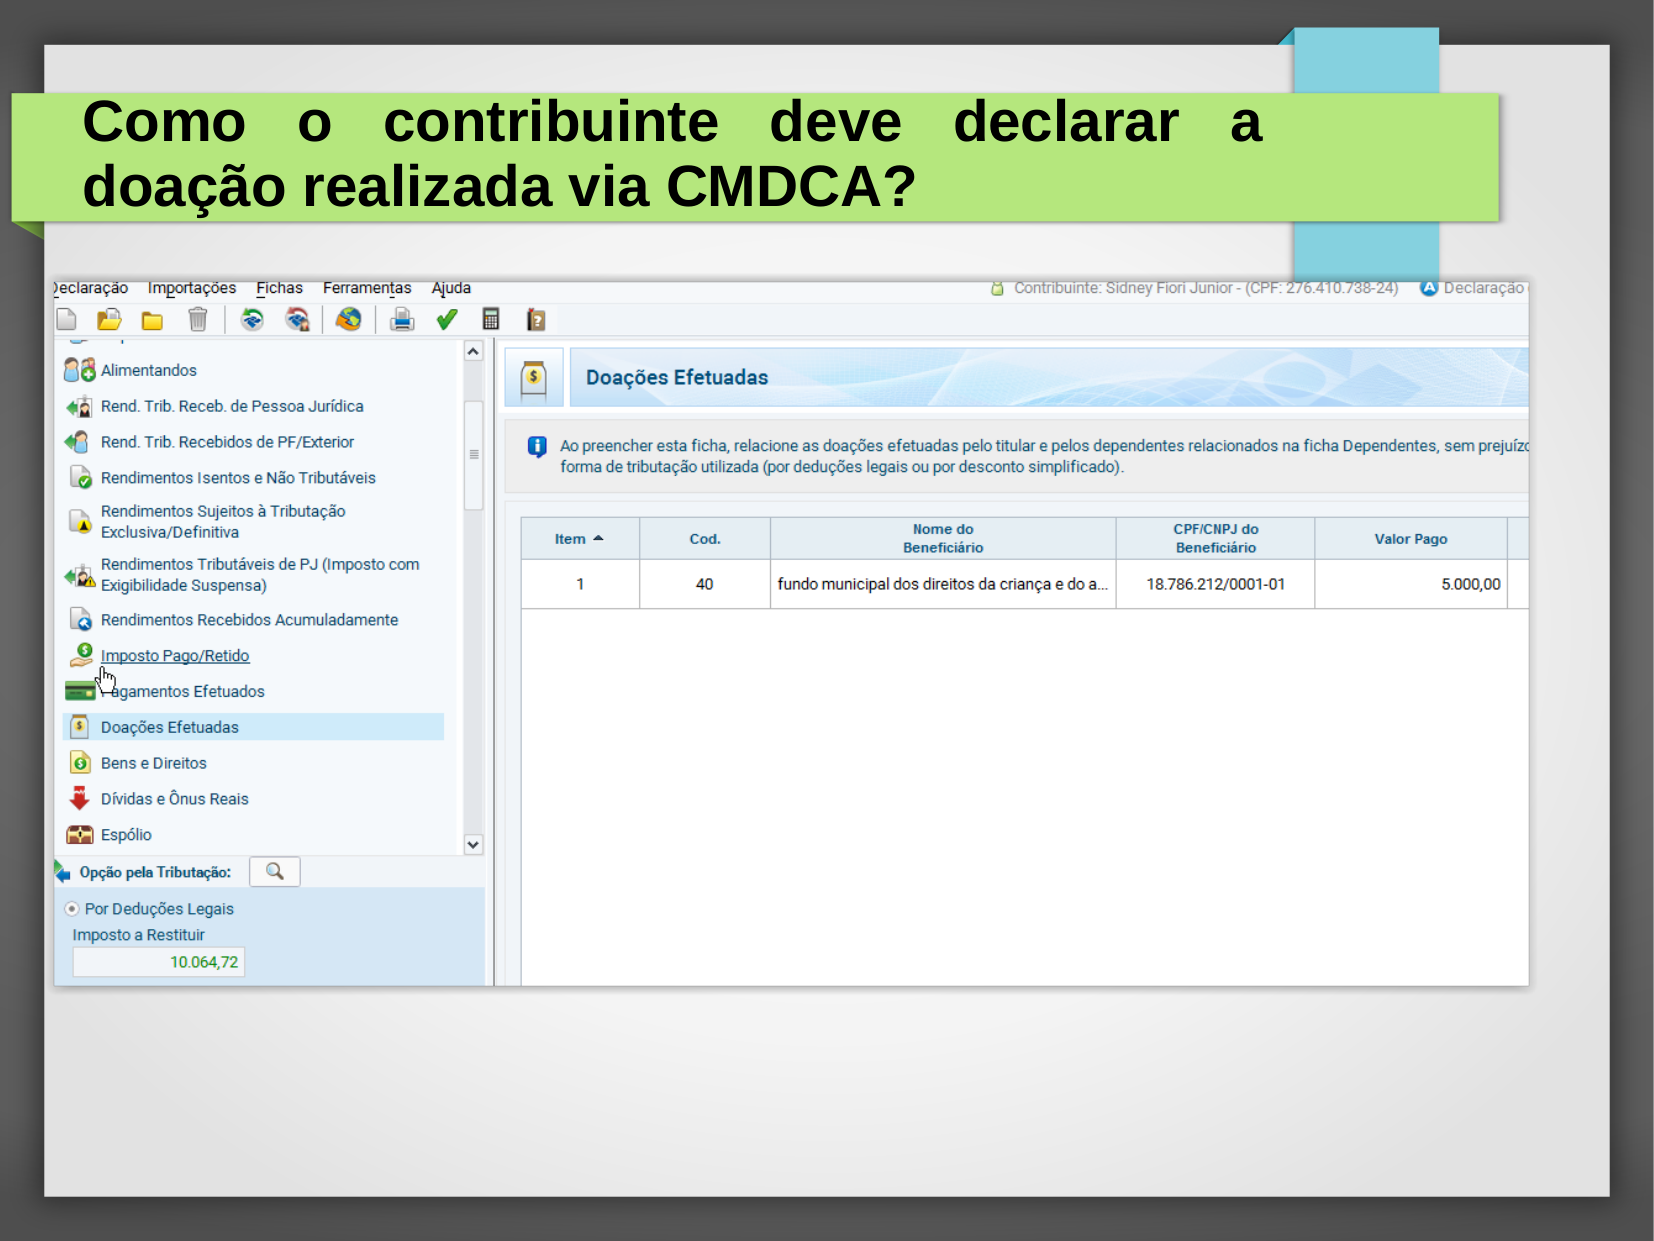

# Como o contribuinte deve declarar a doação realizada via CMDCA?